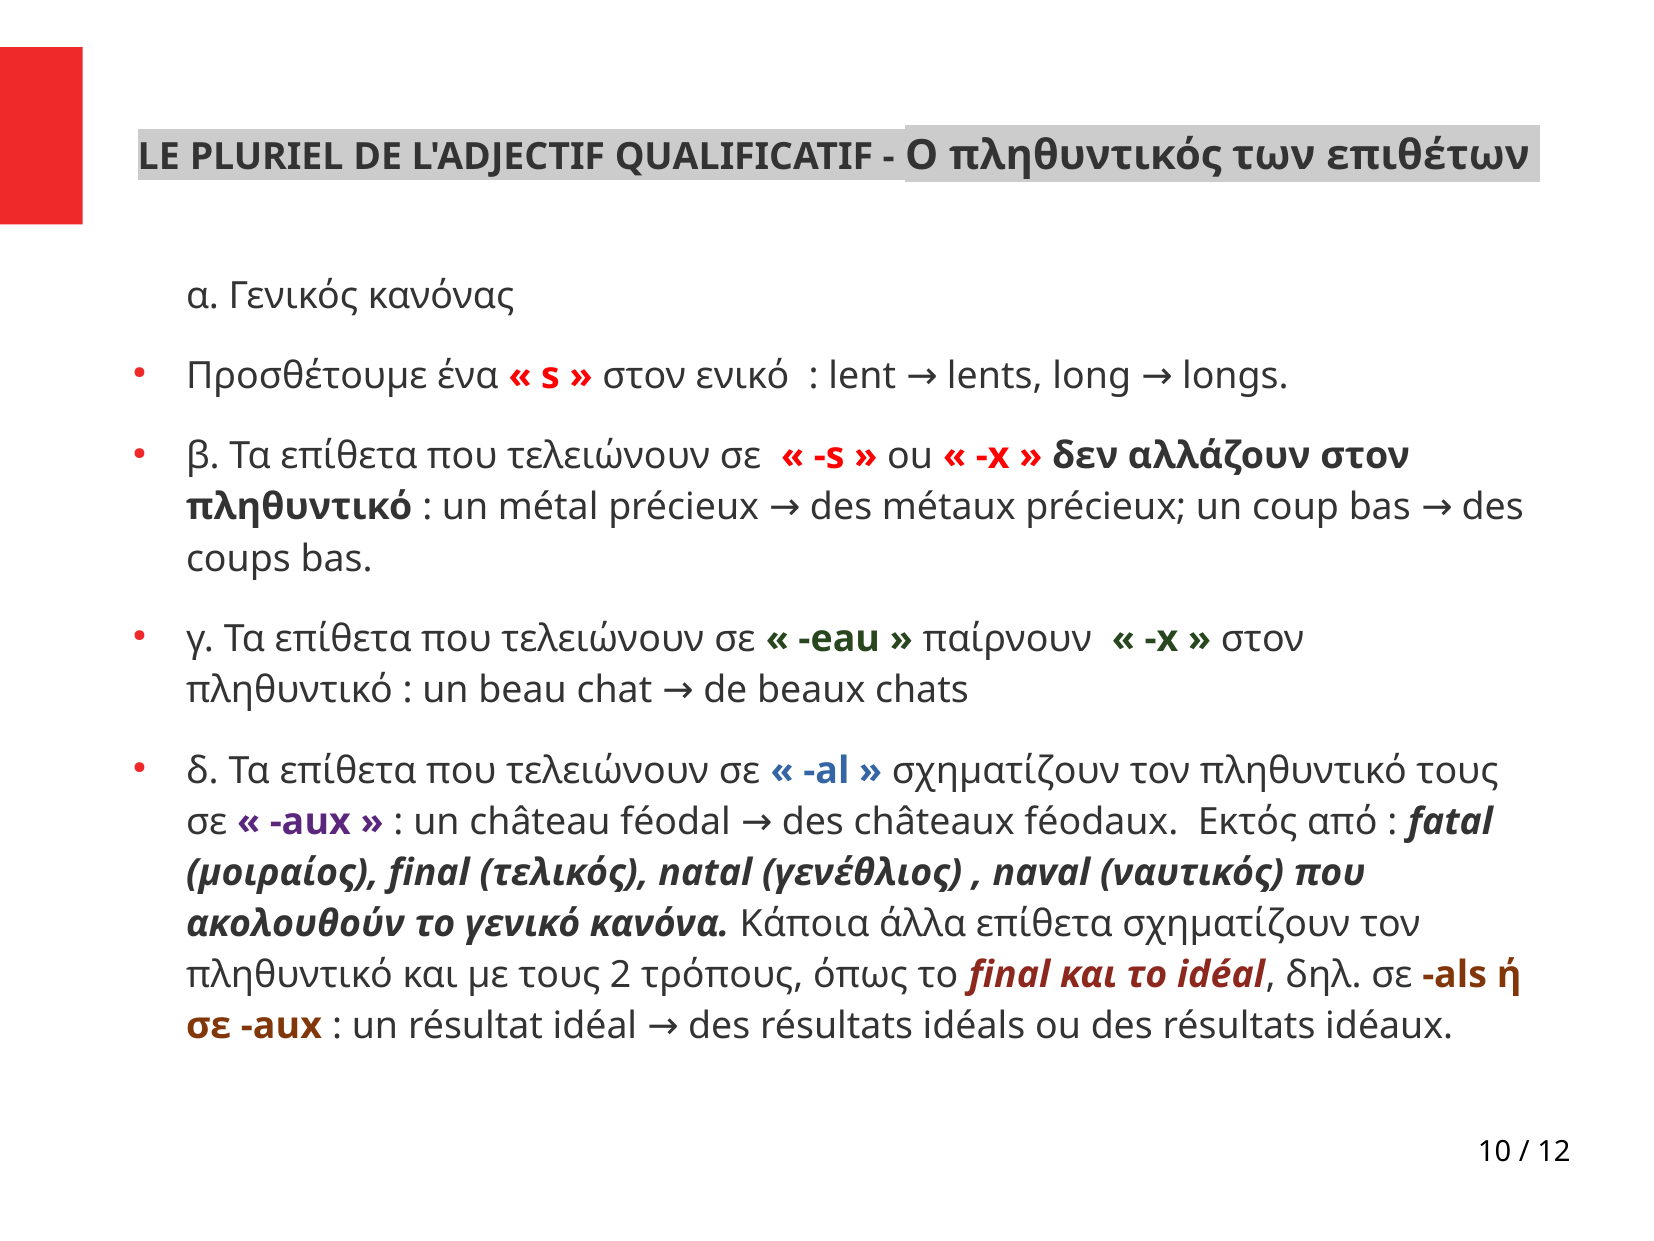

# LE PLURIEL DE L'ADJECTIF QUALIFICATIF - Ο πληθυντικός των επιθέτων
α. Γενικός κανόνας
Προσθέτουμε ένα « s » στον ενικό : lent → lents, long → longs.
β. Τα επίθετα που τελειώνουν σε « -s » ou « -x » δεν αλλάζουν στον πληθυντικό : un métal précieux → des métaux précieux; un coup bas → des coups bas.
γ. Τα επίθετα που τελειώνουν σε « -eau » παίρνουν « -x » στον πληθυντικό : un beau chat → de beaux chats
δ. Τα επίθετα που τελειώνουν σε « -al » σχηματίζουν τον πληθυντικό τους σε « -aux » : un château féodal → des châteaux féodaux. Εκτός από : fatal (μοιραίος), final (τελικός), natal (γενέθλιος) , naval (ναυτικός) που ακολουθούν το γενικό κανόνα. Κάποια άλλα επίθετα σχηματίζουν τον πληθυντικό και με τους 2 τρόπους, όπως το final και το idéal, δηλ. σε -als ή σε -aux : un résultat idéal → des résultats idéals ou des résultats idéaux.
10